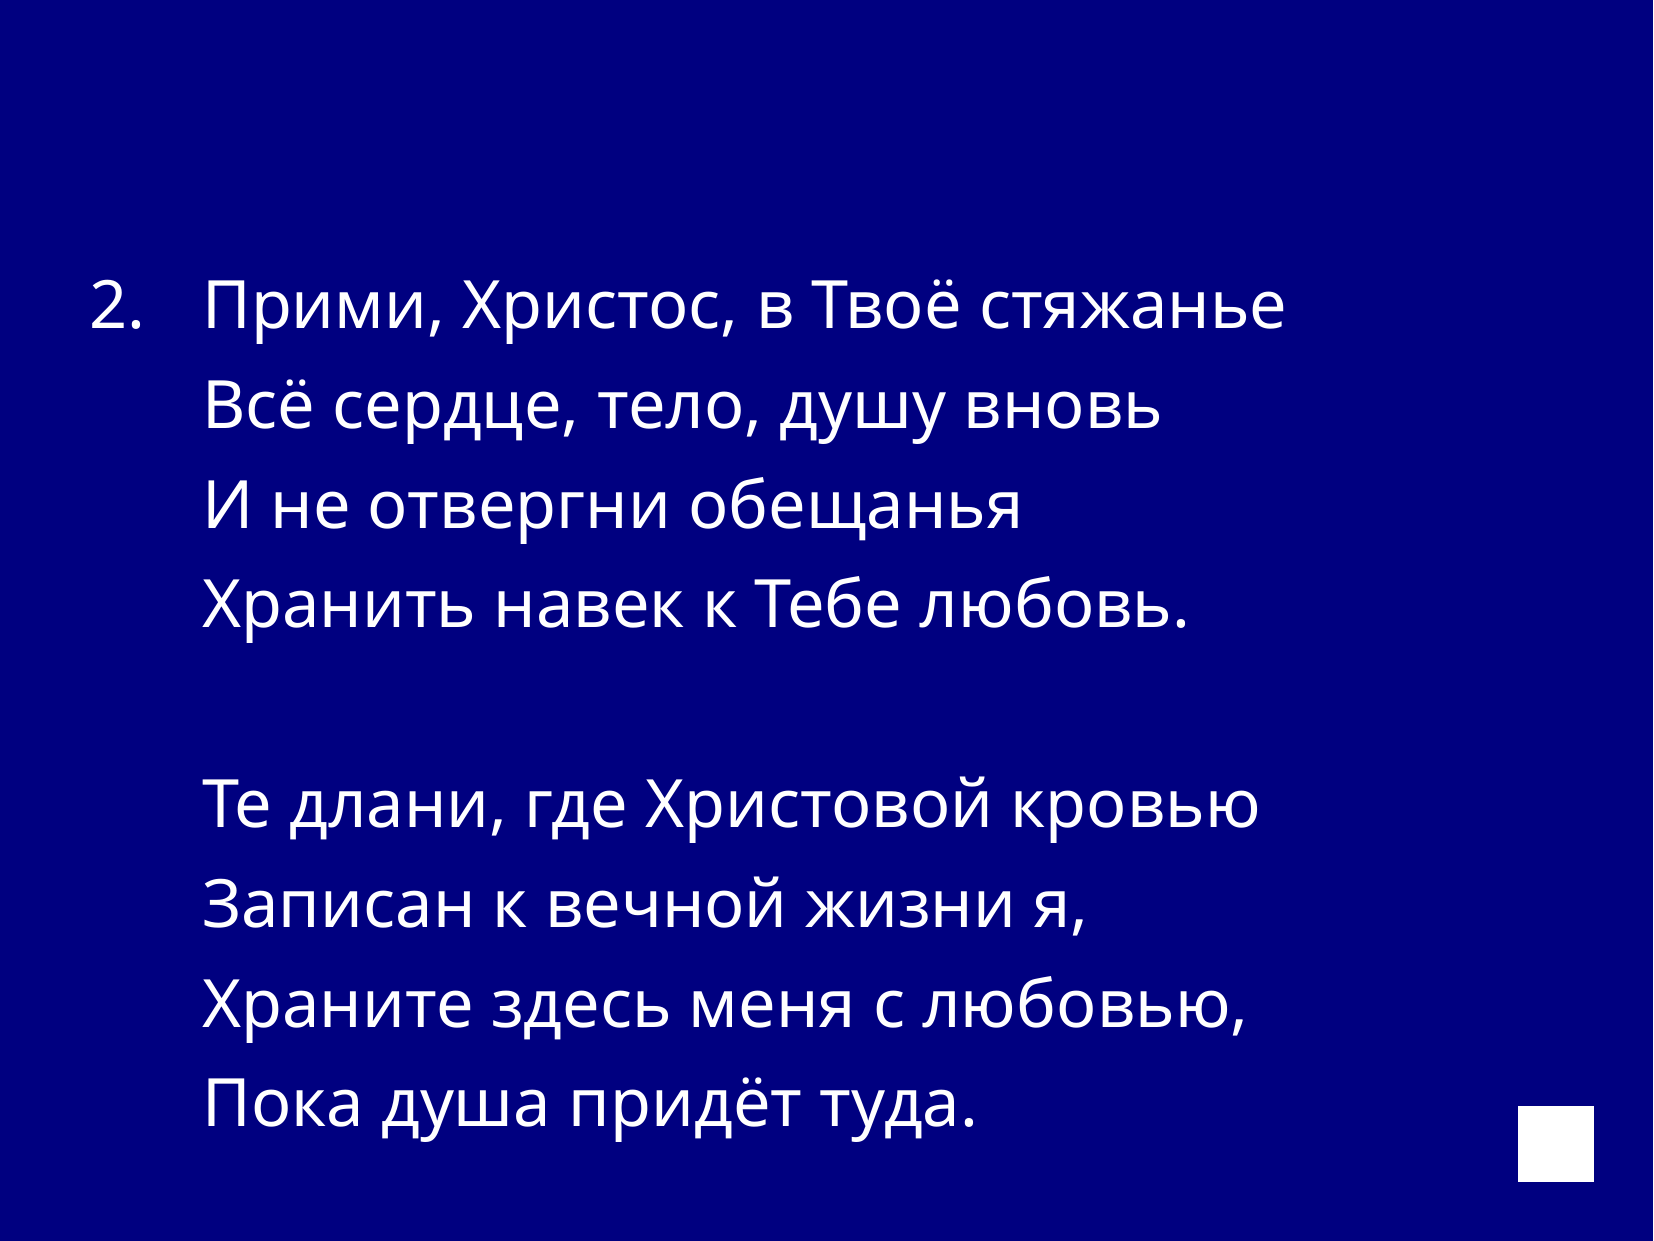

2.	Прими, Христос, в Твоё стяжанье
	Всё сердце, тело, душу вновь
	И не отвергни обещанья
	Хранить навек к Тебе любовь.
	Те длани, где Христовой кровью
	Записан к вечной жизни я,
	Храните здесь меня с любовью,
	Пока душа придёт туда.